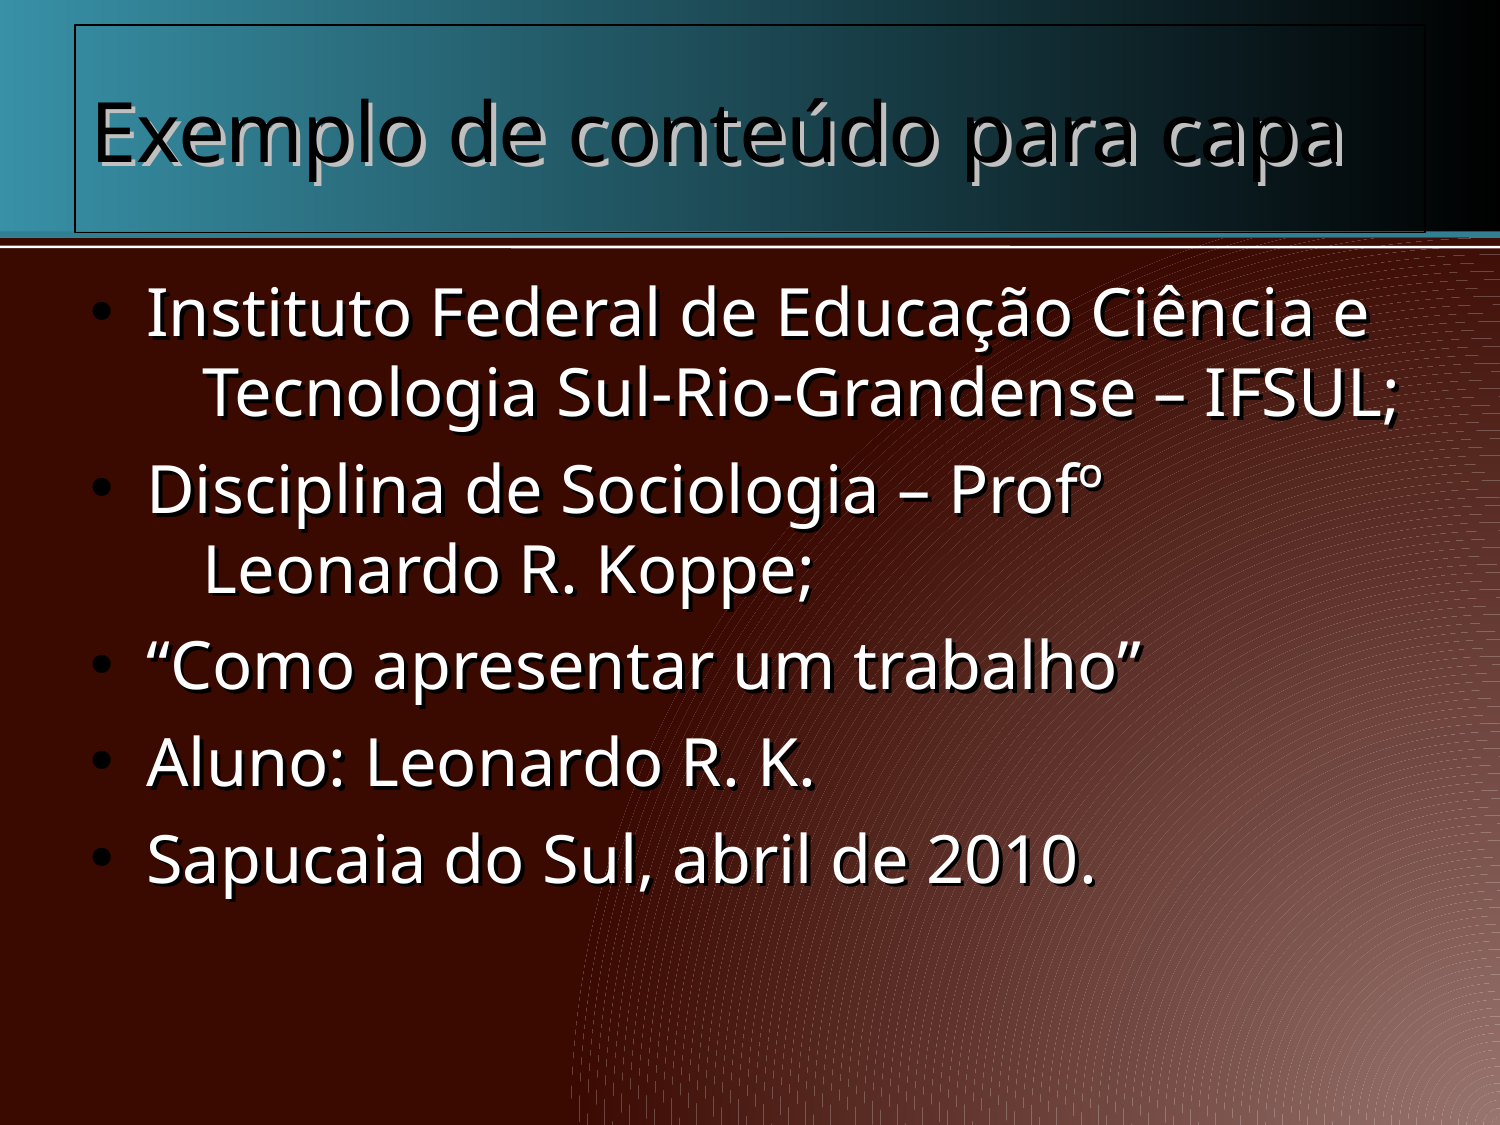

Exemplo de conteúdo para capa
# Instituto Federal de Educação Ciência e Tecnologia Sul-Rio-Grandense – IFSUL;
Disciplina de Sociologia – Profº Leonardo R. Koppe;
“Como apresentar um trabalho”
Aluno: Leonardo R. K.
Sapucaia do Sul, abril de 2010.